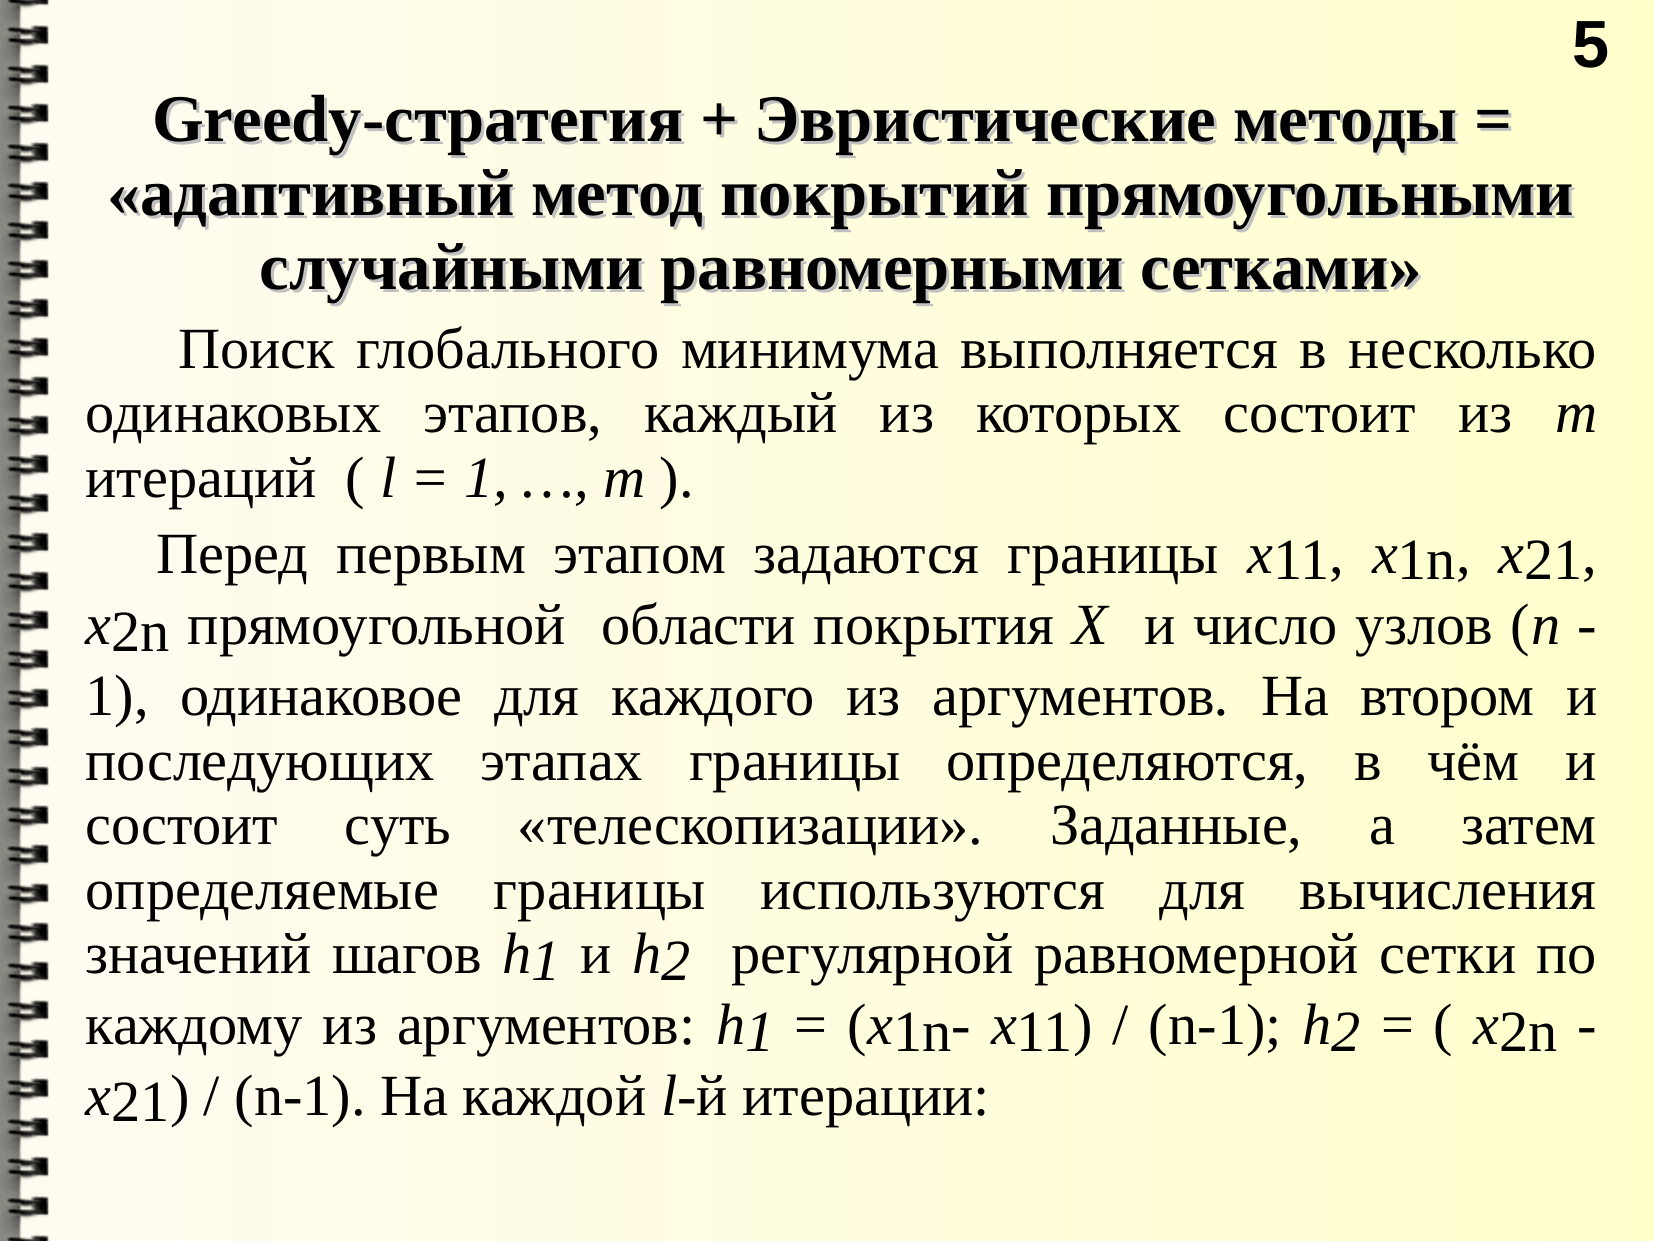

Greedy-стратегия + Эвристические методы = «адаптивный метод покрытий прямоугольными случайными равномерными сетками»
 Поиск глобального минимума выполняется в несколько одинаковых этапов, каждый из которых состоит из m итераций ( l = 1, …, m ).
Перед первым этапом задаются границы x11, x1n, x21, x2n прямоугольной области покрытия X и число узлов (n - 1), одинаковое для каждого из аргументов. На втором и последующих этапах границы определяются, в чём и состоит суть «телескопизации». Заданные, а затем определяемые границы используются для вычисления значений шагов h1 и h2 регулярной равномерной сетки по каждому из аргументов: h1 = (x1n- x11) / (n-1); h2 = ( x2n - x21) / (n-1). На каждой l-й итерации: